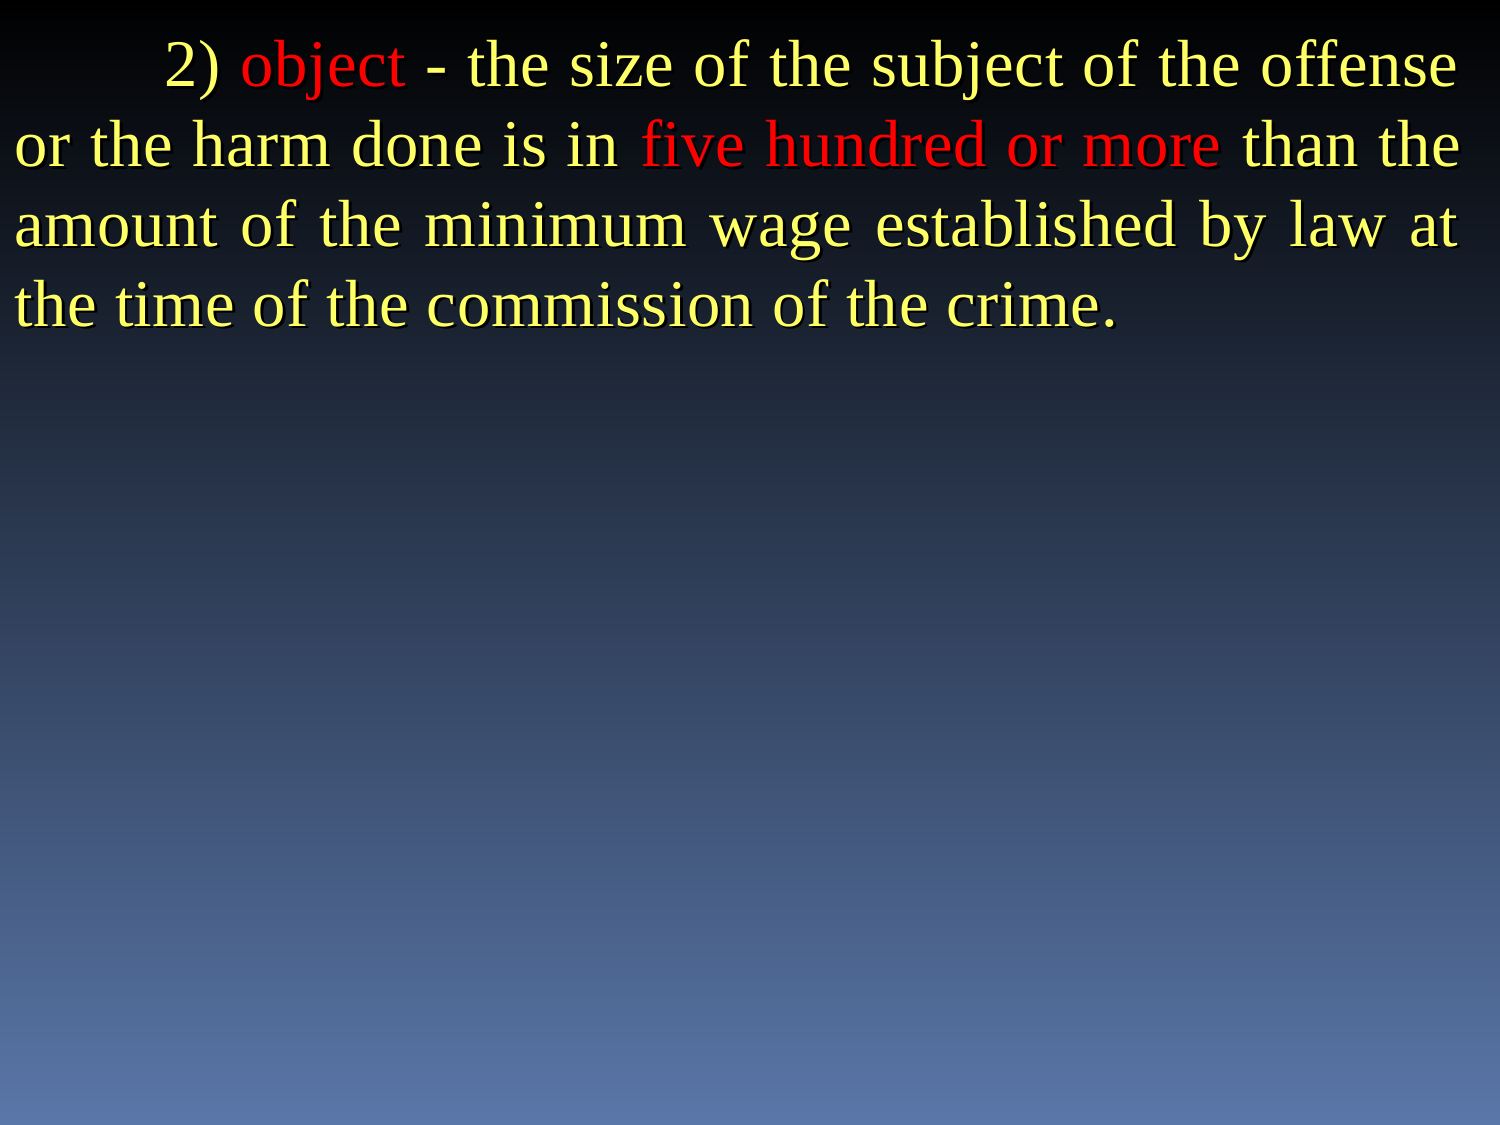

2) object - the size of the subject of the offense or the harm done is in five hundred or more than the amount of the minimum wage established by law at the time of the commission of the crime.